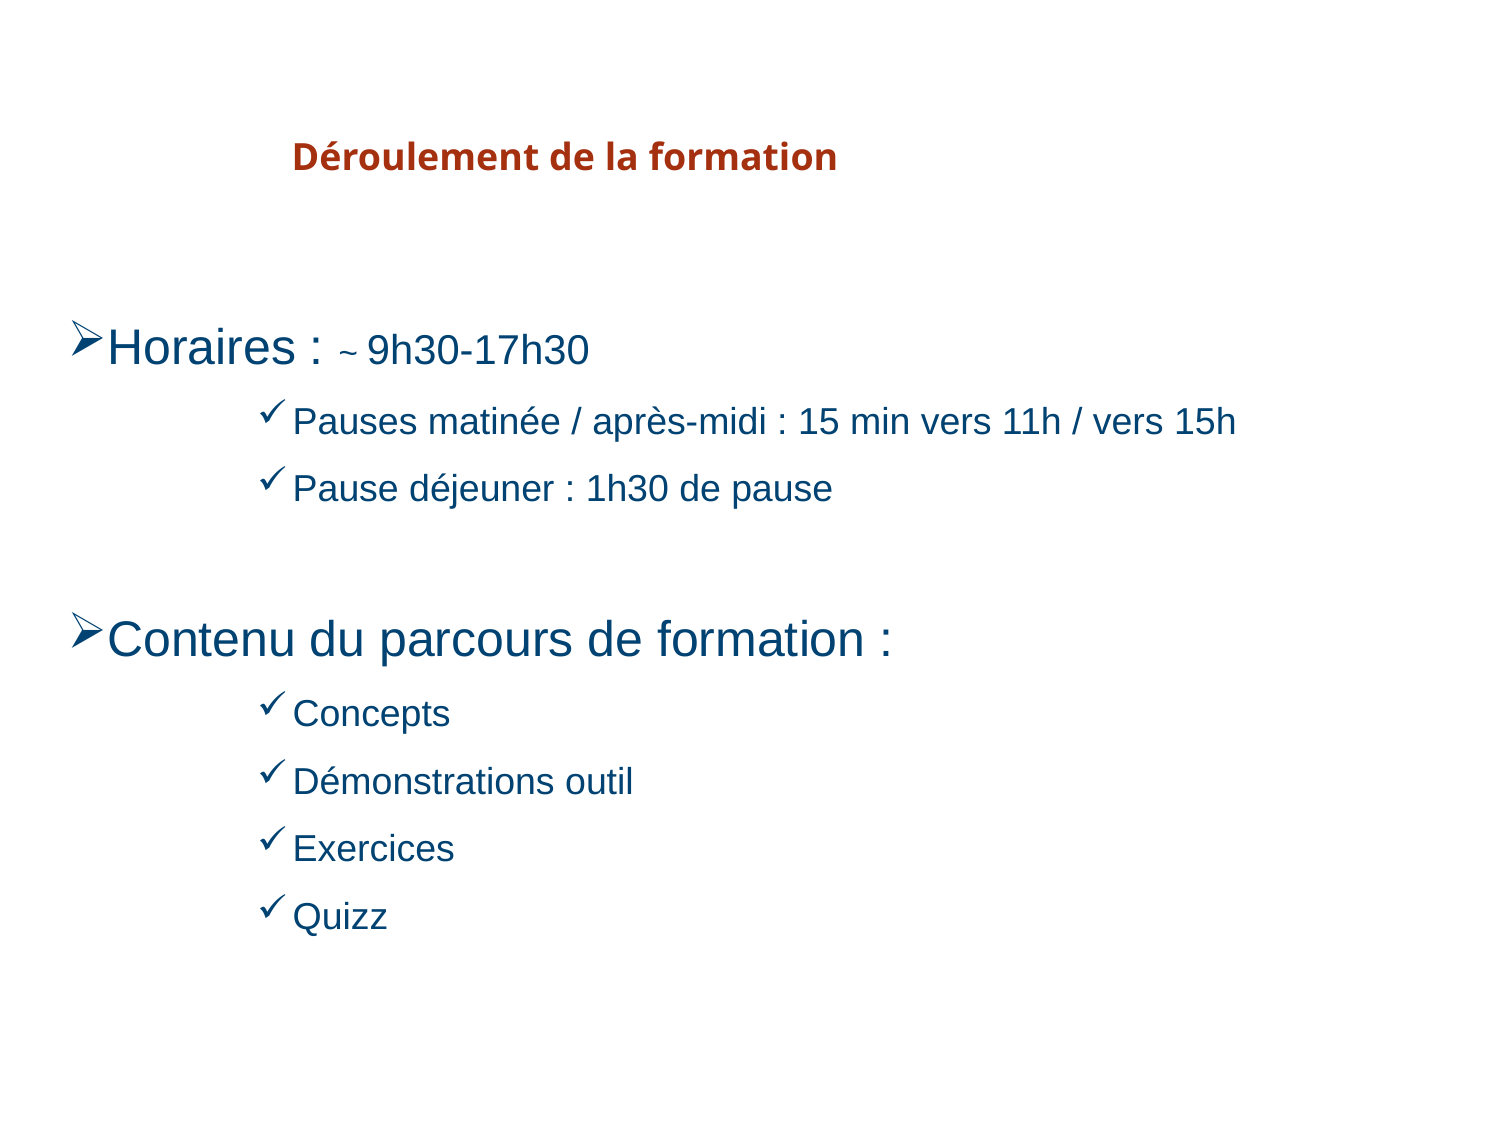

Déroulement de la formation
Horaires : ~ 9h30-17h30
Pauses matinée / après-midi : 15 min vers 11h / vers 15h
Pause déjeuner : 1h30 de pause
Contenu du parcours de formation :
Concepts
Démonstrations outil
Exercices
Quizz